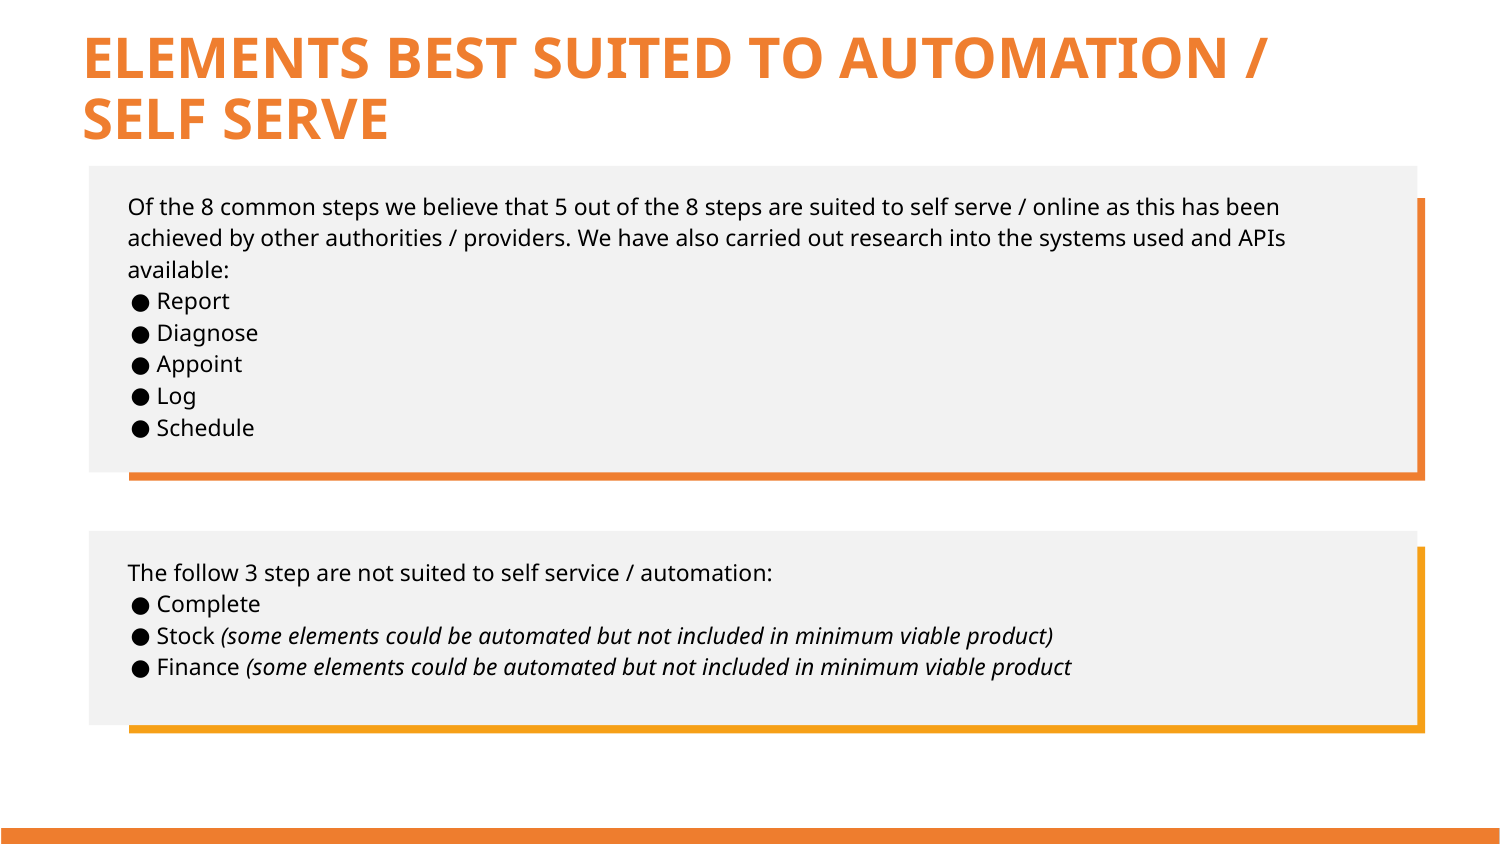

ELEMENTS BEST SUITED TO AUTOMATION / SELF SERVE
Of the 8 common steps we believe that 5 out of the 8 steps are suited to self serve / online as this has been achieved by other authorities / providers. We have also carried out research into the systems used and APIs available:
Report
Diagnose
Appoint
Log
Schedule
The follow 3 step are not suited to self service / automation:
Complete
Stock (some elements could be automated but not included in minimum viable product)
Finance (some elements could be automated but not included in minimum viable product